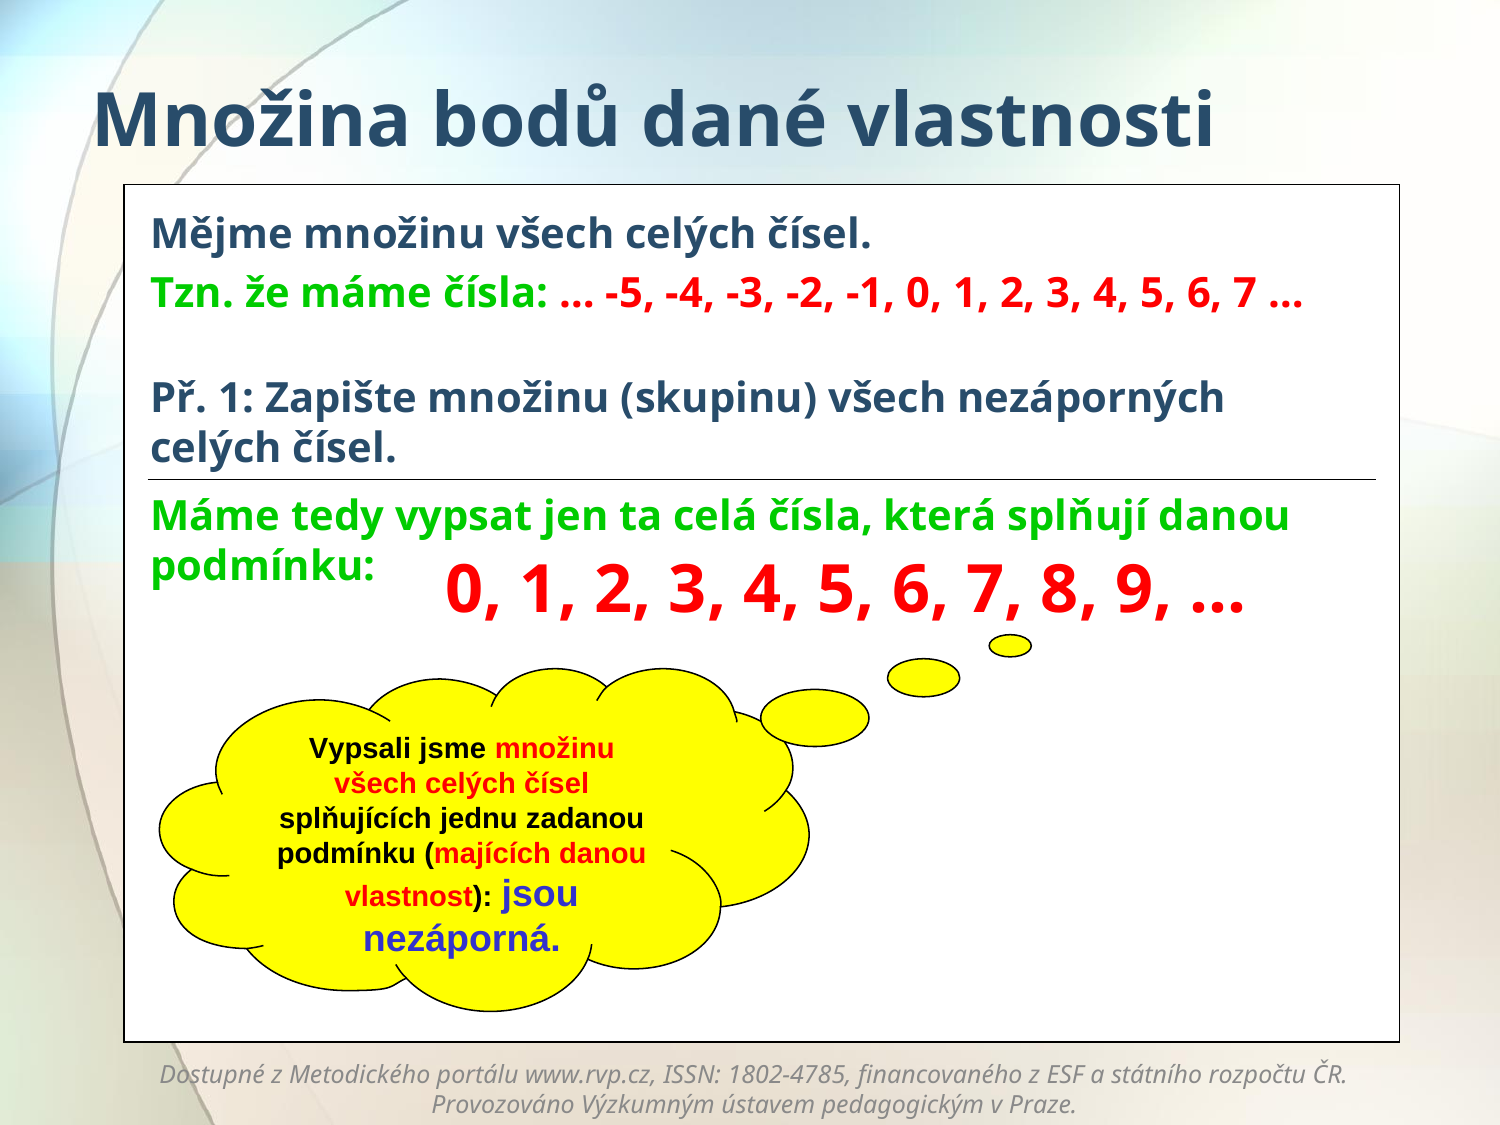

# Množina bodů dané vlastnosti
Mějme množinu všech celých čísel.
Tzn. že máme čísla: … -5, -4, -3, -2, -1, 0, 1, 2, 3, 4, 5, 6, 7 …
Př. 1: Zapište množinu (skupinu) všech nezáporných celých čísel.
Máme tedy vypsat jen ta celá čísla, která splňují danou podmínku:
0, 1, 2, 3, 4, 5, 6, 7, 8, 9, …
Vypsali jsme množinu všech celých čísel splňujících jednu zadanou podmínku (majících danou vlastnost): jsou nezáporná.